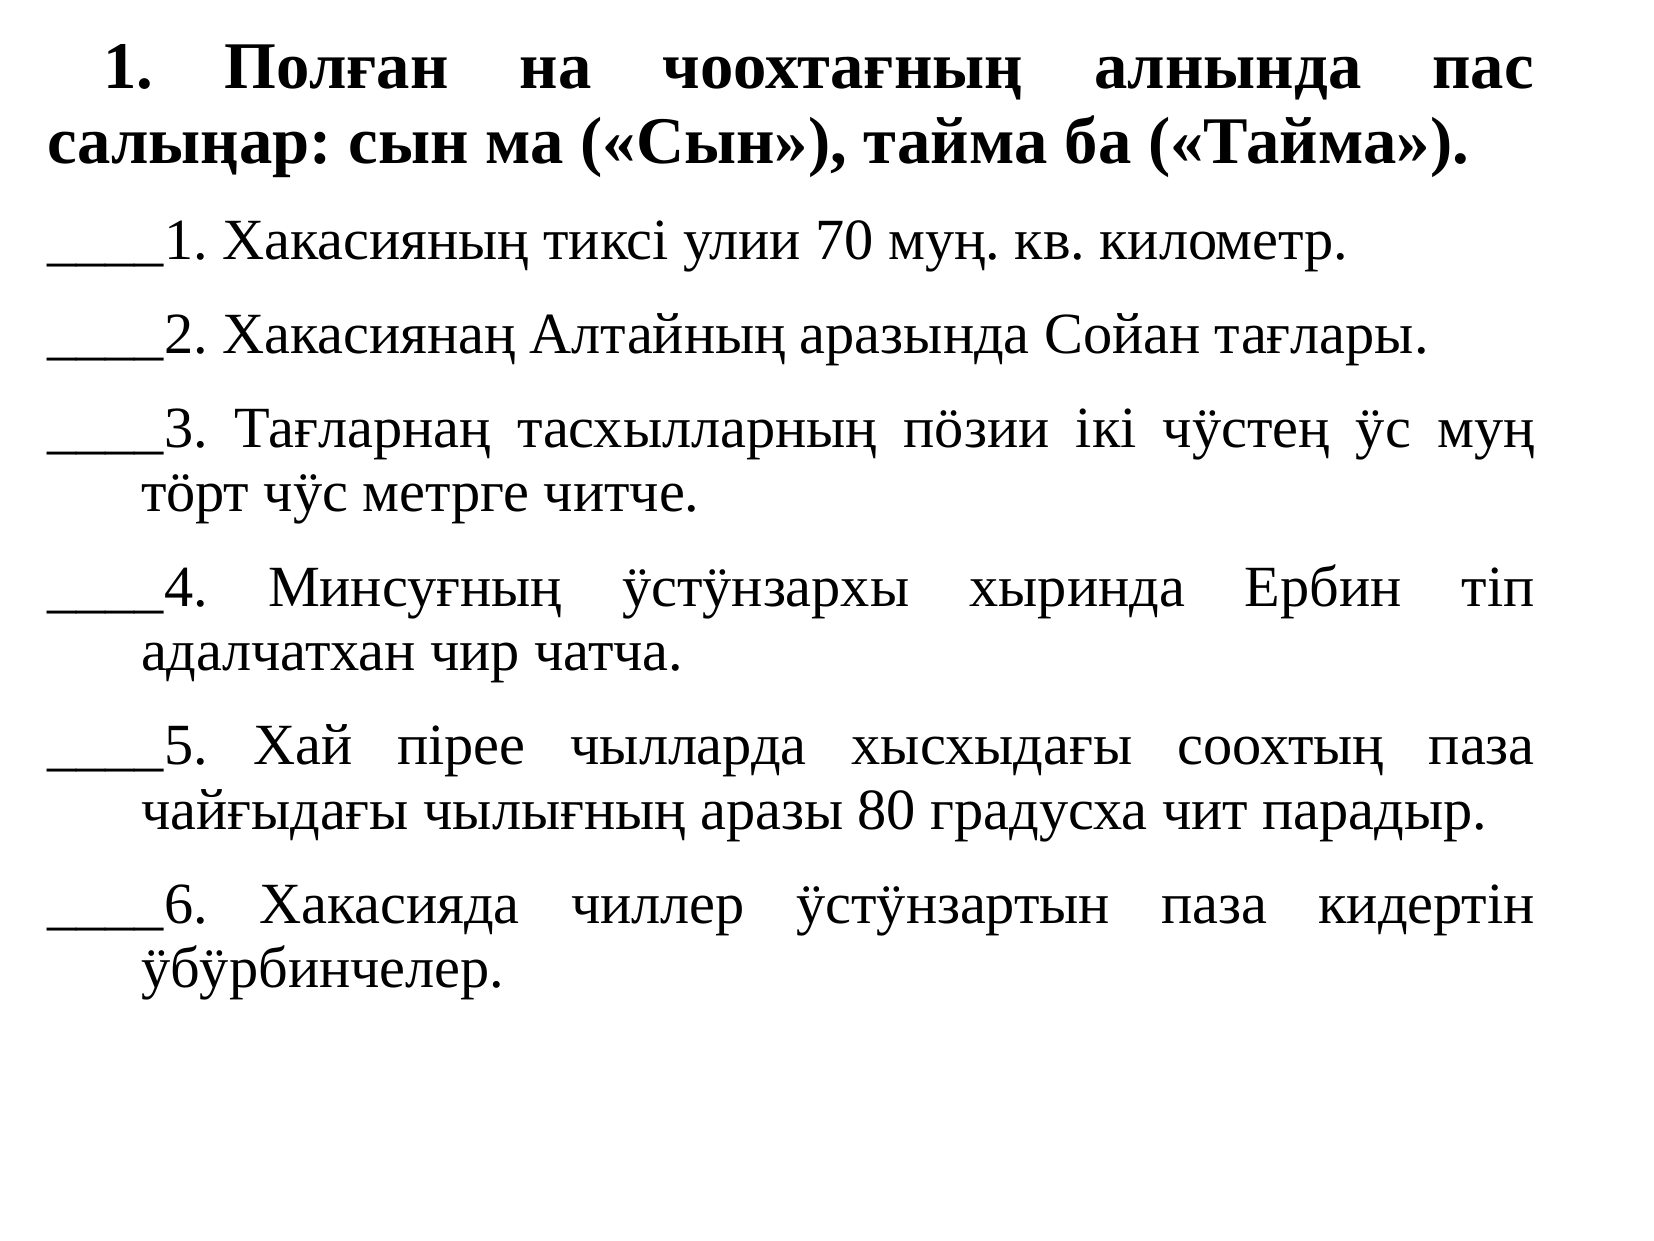

# 1. Полған на чоохтағның алнында пас салыңар: сын ма («Сын»), тайма ба («Тайма»).
____1. Хакасияның тиксi улии 70 муң. кв. километр.
____2. Хакасиянаң Алтайның аразында Сойан тағлары.
____3. Тағларнаң тасхылларның пӧзии iкi чӱстең ӱс муң тӧрт чӱс метрге читче.
____4. Минсуғның ӱстӱнзархы хыринда Ербин тiп адалчатхан чир чатча.
____5. Хай пiрее чылларда хысхыдағы соохтың паза чайғыдағы чылығның аразы 80 градусха чит парадыр.
____6. Хакасияда чиллер ӱстӱнзартын паза кидертiн ӱбӱрбинчелер.